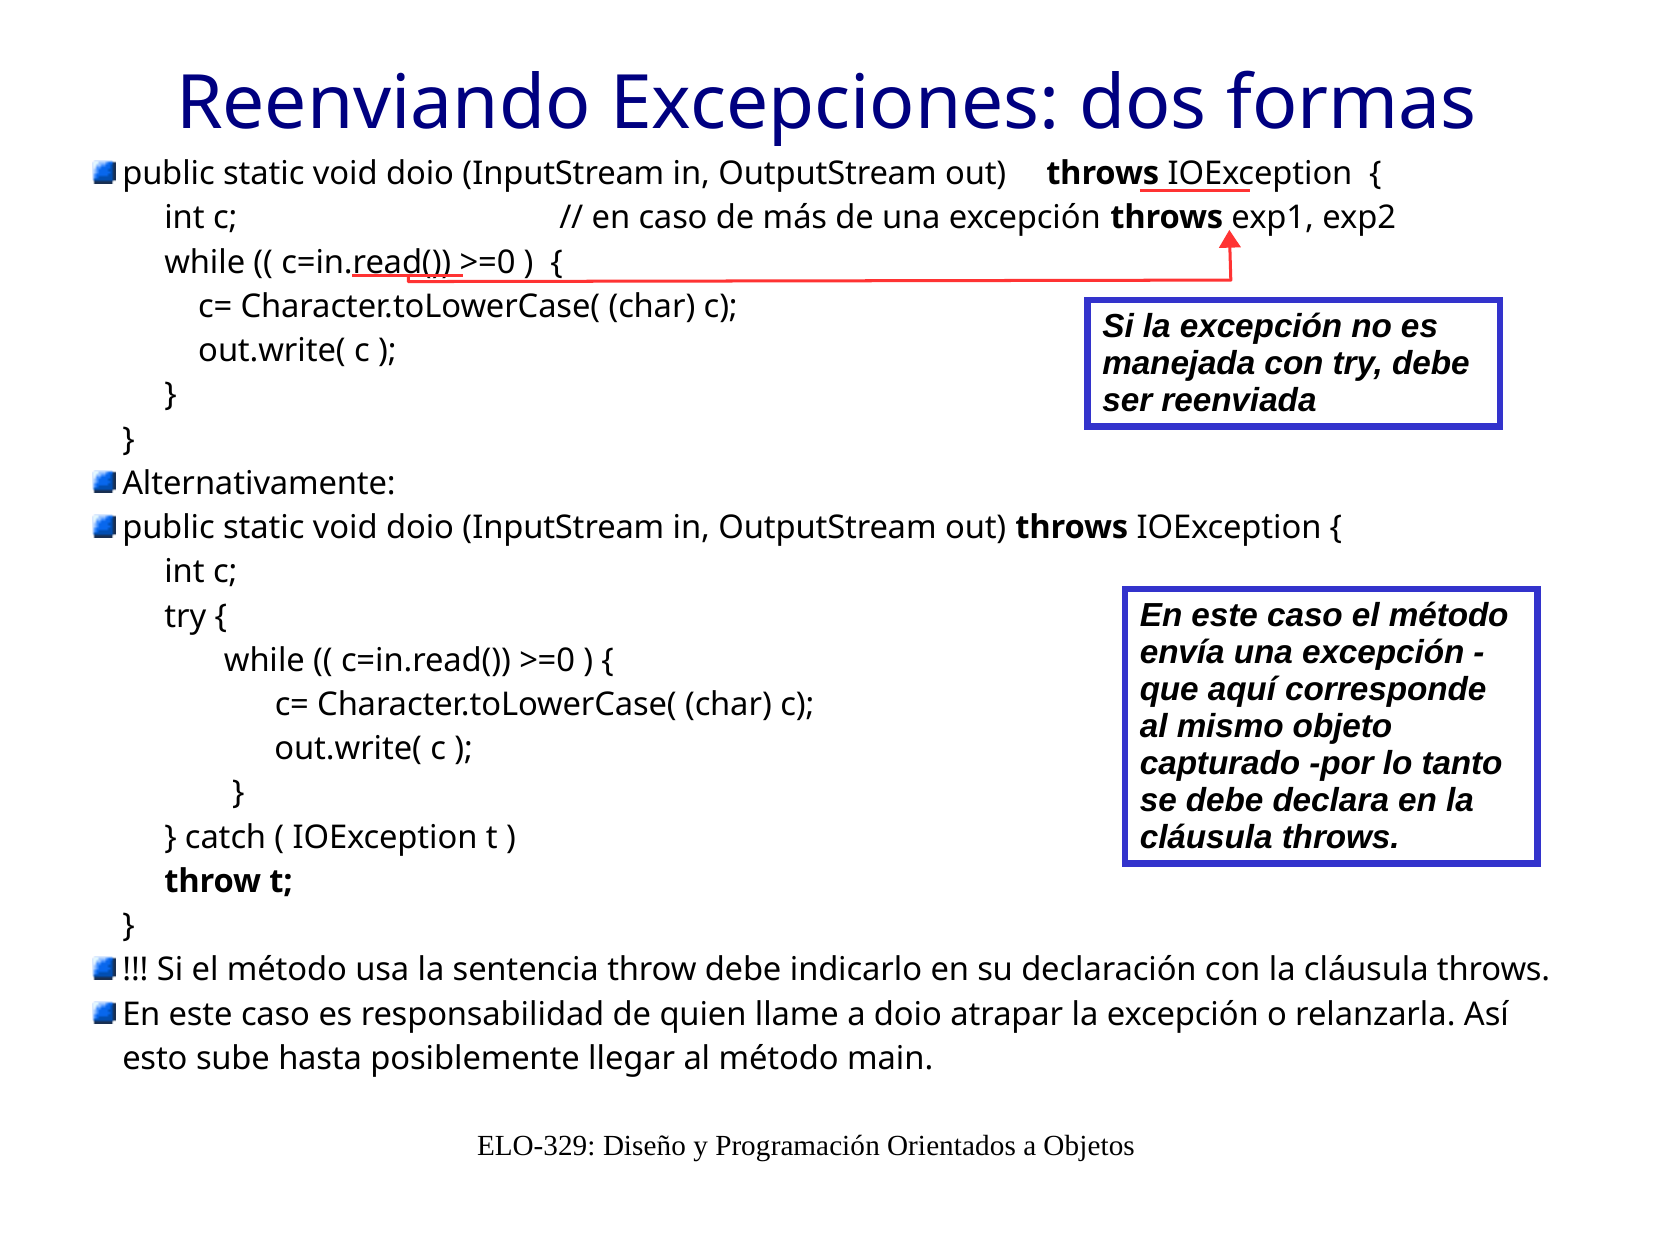

# Reenviando Excepciones: dos formas
public static void doio (InputStream in, OutputStream out) 	throws IOException {
	int c; // en caso de más de una excepción throws exp1, exp2
	while (( c=in.read()) >=0 ) {
		 c= Character.toLowerCase( (char) c);
		 out.write( c );
	}
}
Alternativamente:
public static void doio (InputStream in, OutputStream out) throws IOException {
	int c;
	try {
 while (( c=in.read()) >=0 ) {
 c= Character.toLowerCase( (char) c);
		 out.write( c );
		 }
	} catch ( IOException t )
		throw t;
}
!!! Si el método usa la sentencia throw debe indicarlo en su declaración con la cláusula throws.
En este caso es responsabilidad de quien llame a doio atrapar la excepción o relanzarla. Así esto sube hasta posiblemente llegar al método main.
Si la excepción no es manejada con try, debe ser reenviada
En este caso el método envía una excepción - que aquí corresponde al mismo objeto capturado -por lo tanto se debe declara en la cláusula throws.